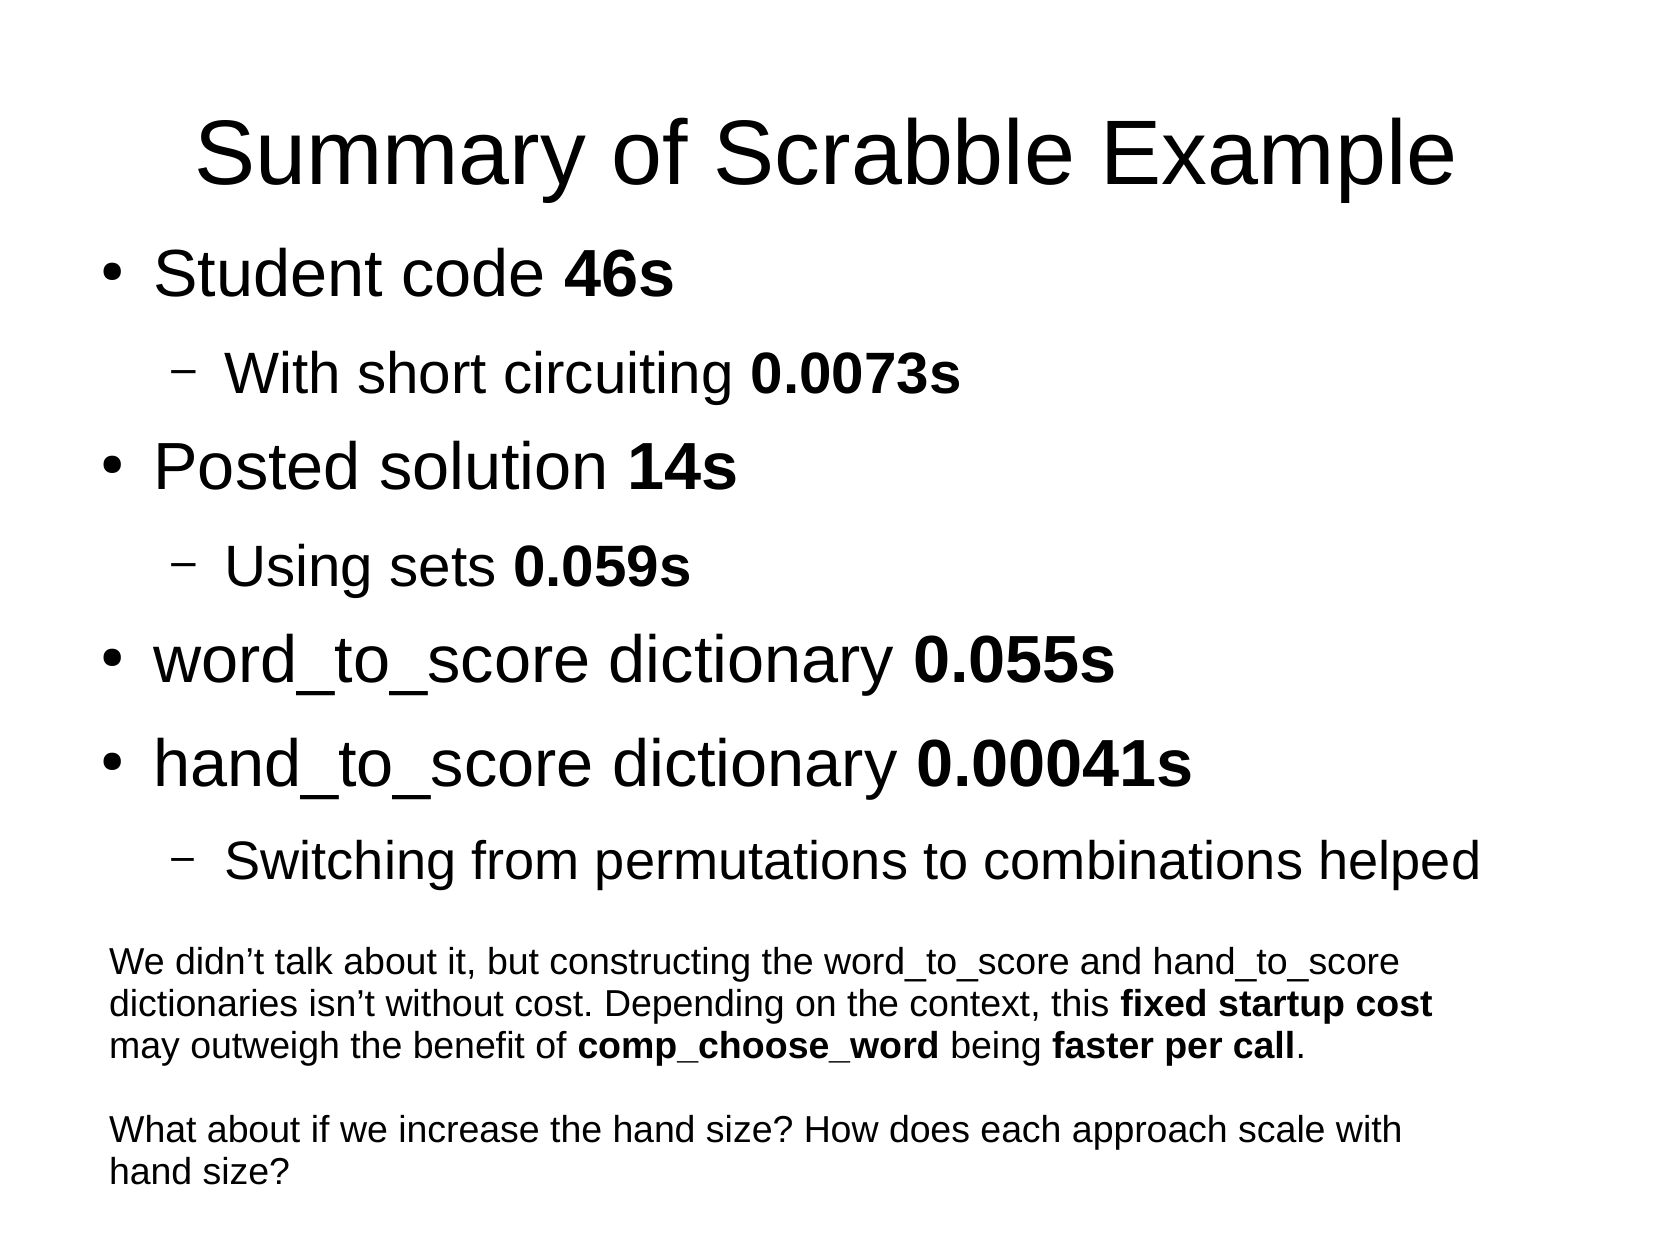

# Summary of Scrabble Example
Student code 46s
With short circuiting 0.0073s
Posted solution 14s
Using sets 0.059s
word_to_score dictionary 0.055s
hand_to_score dictionary 0.00041s
Switching from permutations to combinations helped
We didn’t talk about it, but constructing the word_to_score and hand_to_score dictionaries isn’t without cost. Depending on the context, this fixed startup cost may outweigh the benefit of comp_choose_word being faster per call.
What about if we increase the hand size? How does each approach scale with hand size?